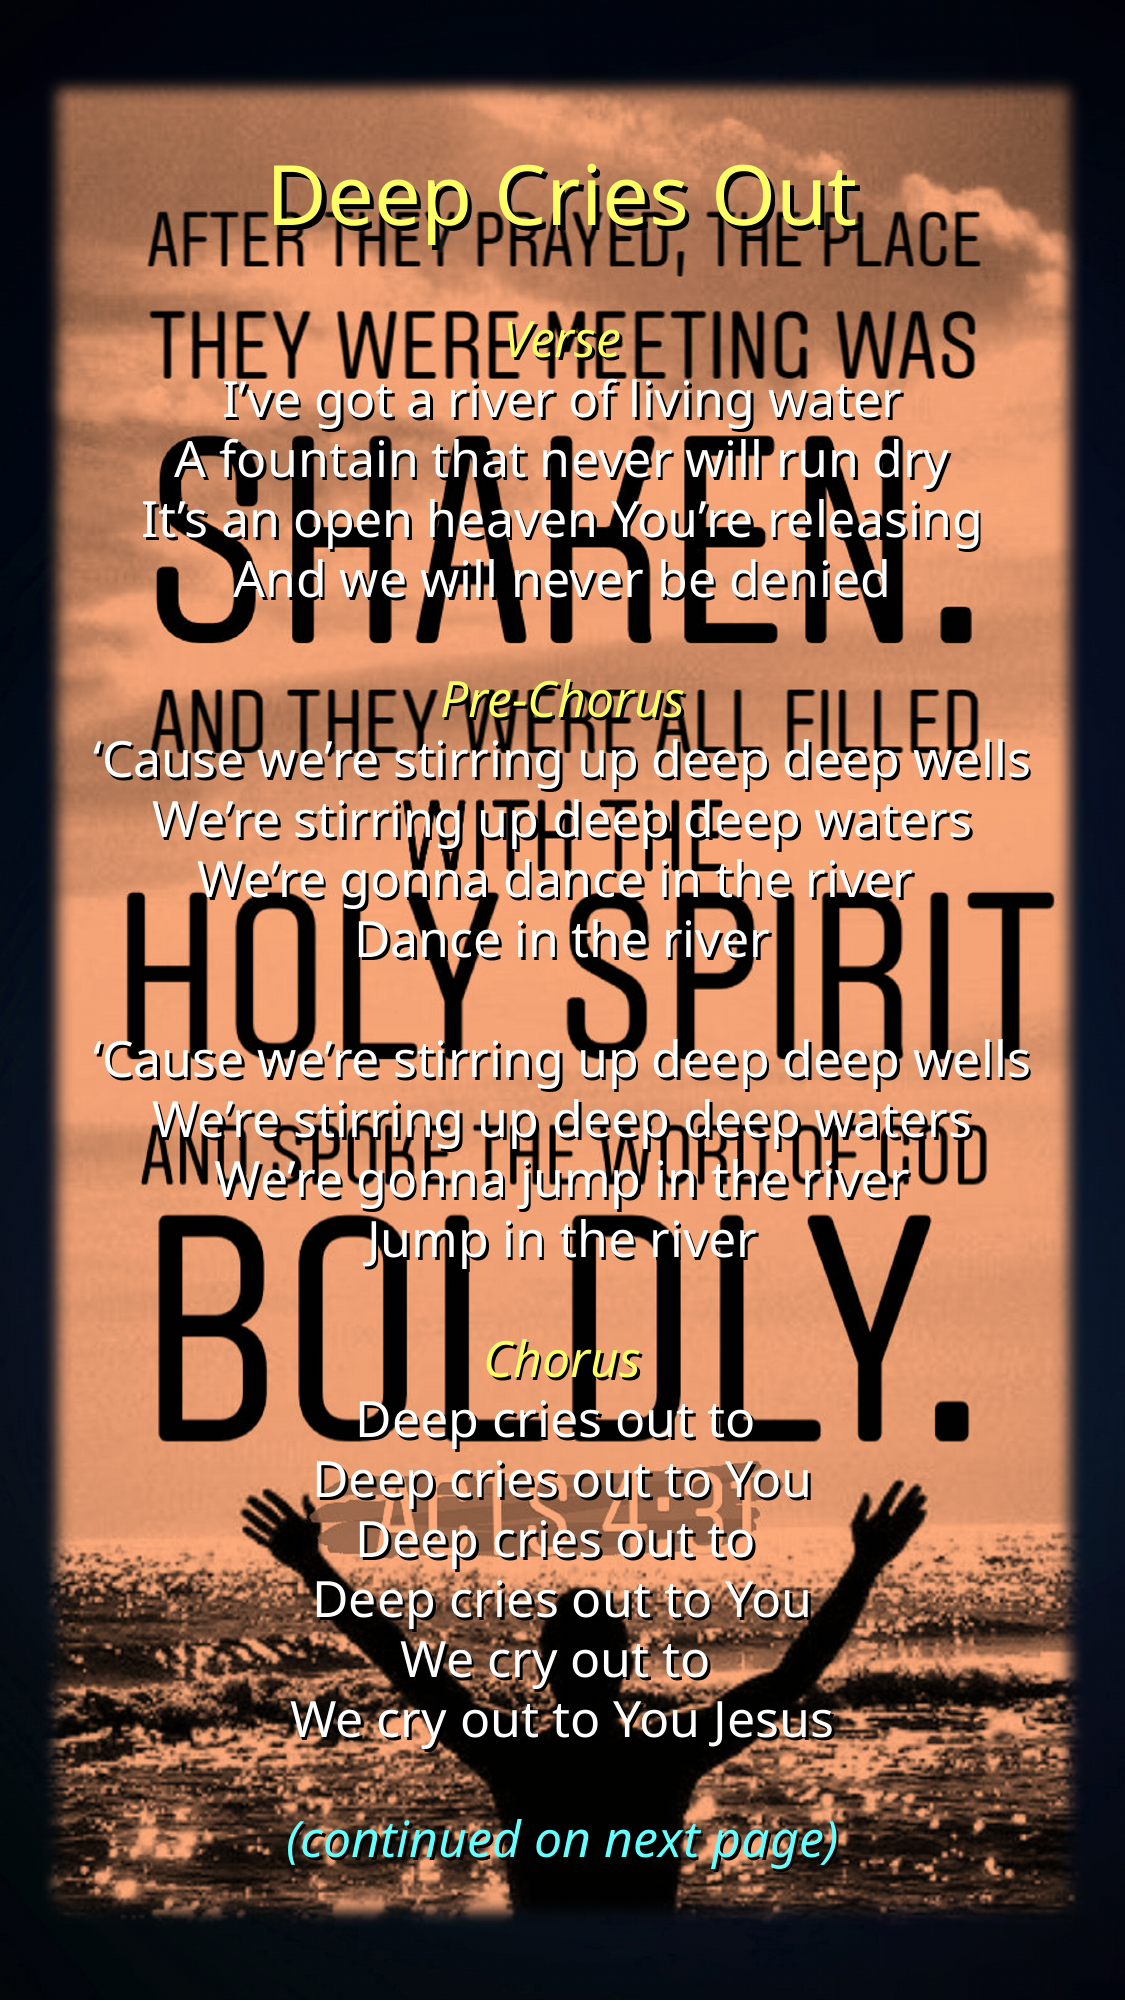

Deep Cries Out
Verse
I’ve got a river of living water
A fountain that never will run dry
It’s an open heaven You’re releasing
And we will never be denied
Pre-Chorus
‘Cause we’re stirring up deep deep wells
We’re stirring up deep deep waters
We’re gonna dance in the river
Dance in the river
‘Cause we’re stirring up deep deep wells
We’re stirring up deep deep waters
We’re gonna jump in the river
Jump in the river
Chorus
Deep cries out to
Deep cries out to You
Deep cries out to
Deep cries out to You
We cry out to
We cry out to You Jesus
(continued on next page)